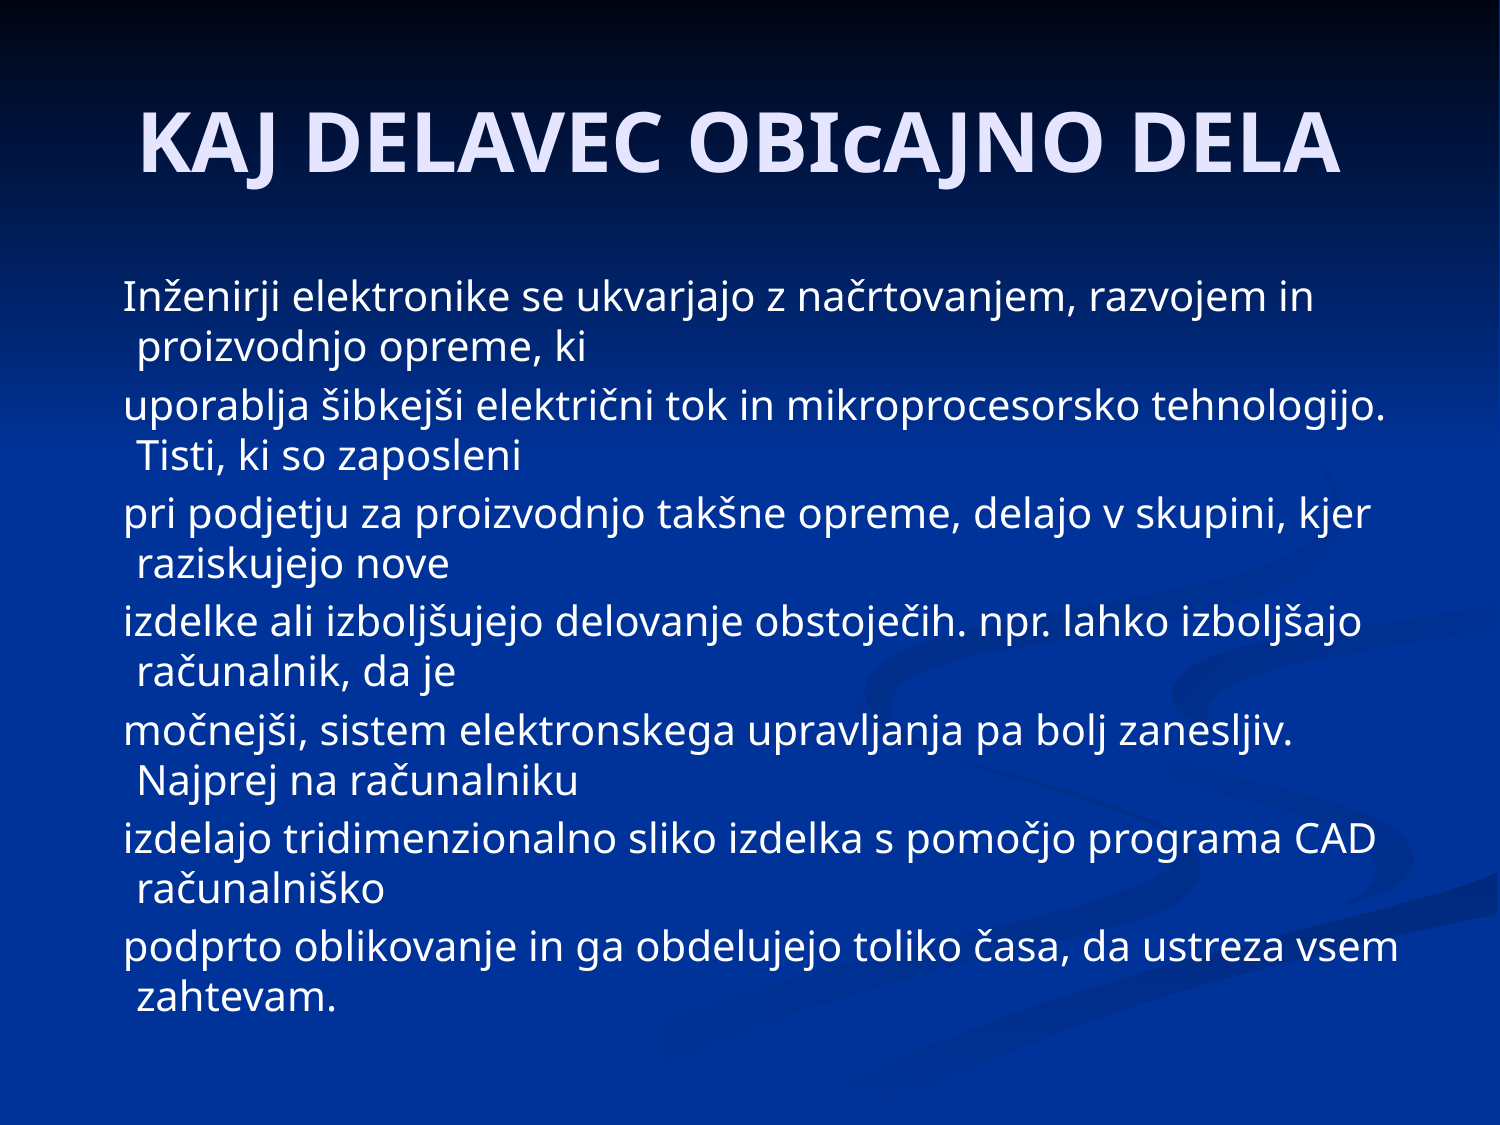

# KAJ DELAVEC OBIcAJNO DELA
 Inženirji elektronike se ukvarjajo z načrtovanjem, razvojem in proizvodnjo opreme, ki
 uporablja šibkejši električni tok in mikroprocesorsko tehnologijo. Tisti, ki so zaposleni
 pri podjetju za proizvodnjo takšne opreme, delajo v skupini, kjer raziskujejo nove
 izdelke ali izboljšujejo delovanje obstoječih. npr. lahko izboljšajo računalnik, da je
 močnejši, sistem elektronskega upravljanja pa bolj zanesljiv. Najprej na računalniku
 izdelajo tridimenzionalno sliko izdelka s pomočjo programa CAD računalniško
 podprto oblikovanje in ga obdelujejo toliko časa, da ustreza vsem zahtevam.